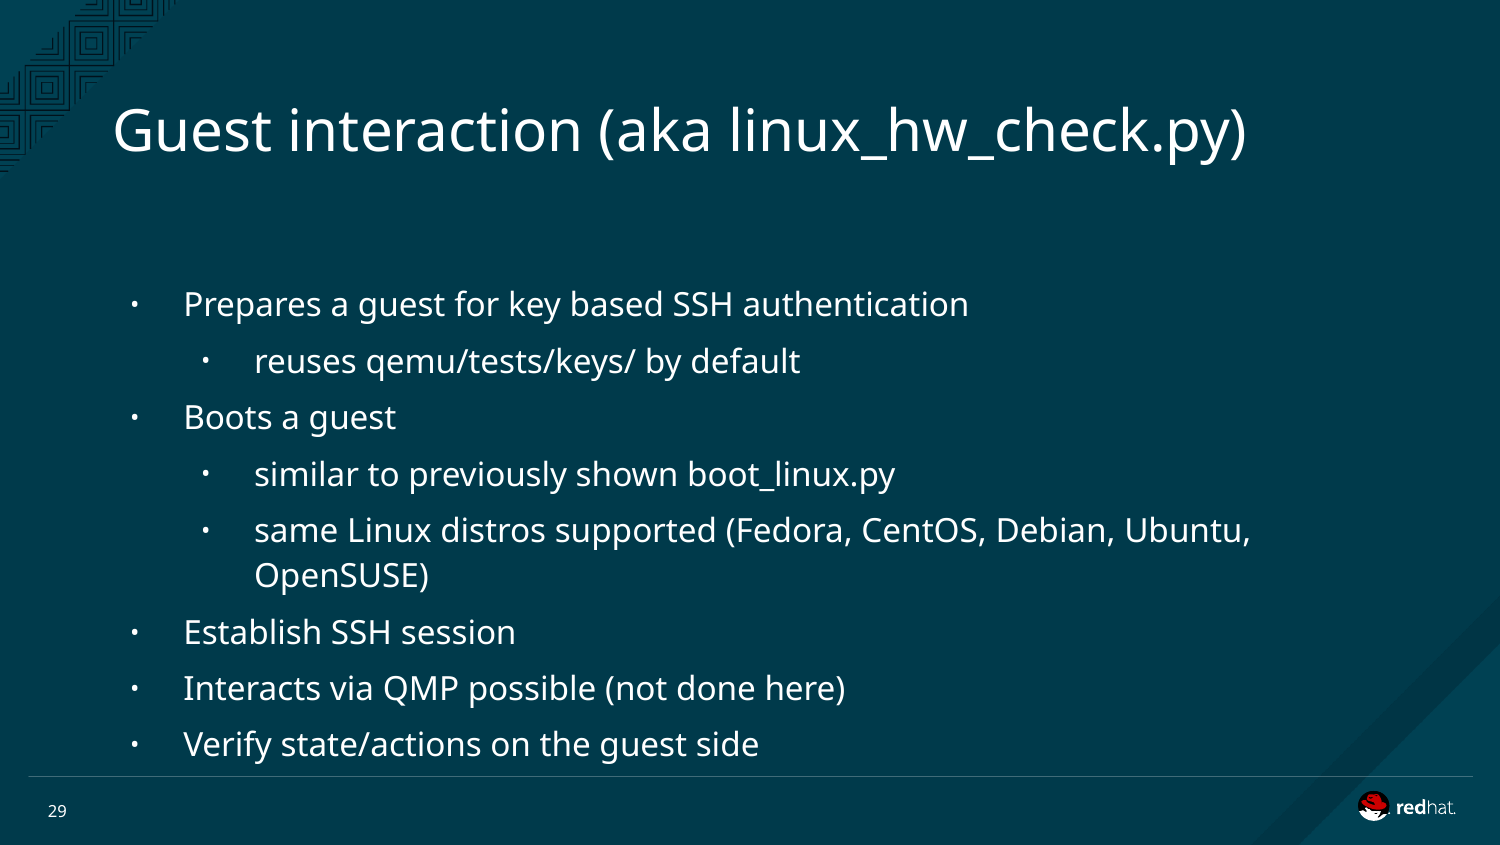

# Guest interaction (aka linux_hw_check.py)
Prepares a guest for key based SSH authentication
reuses qemu/tests/keys/ by default
Boots a guest
similar to previously shown boot_linux.py
same Linux distros supported (Fedora, CentOS, Debian, Ubuntu, OpenSUSE)
Establish SSH session
Interacts via QMP possible (not done here)
Verify state/actions on the guest side
29